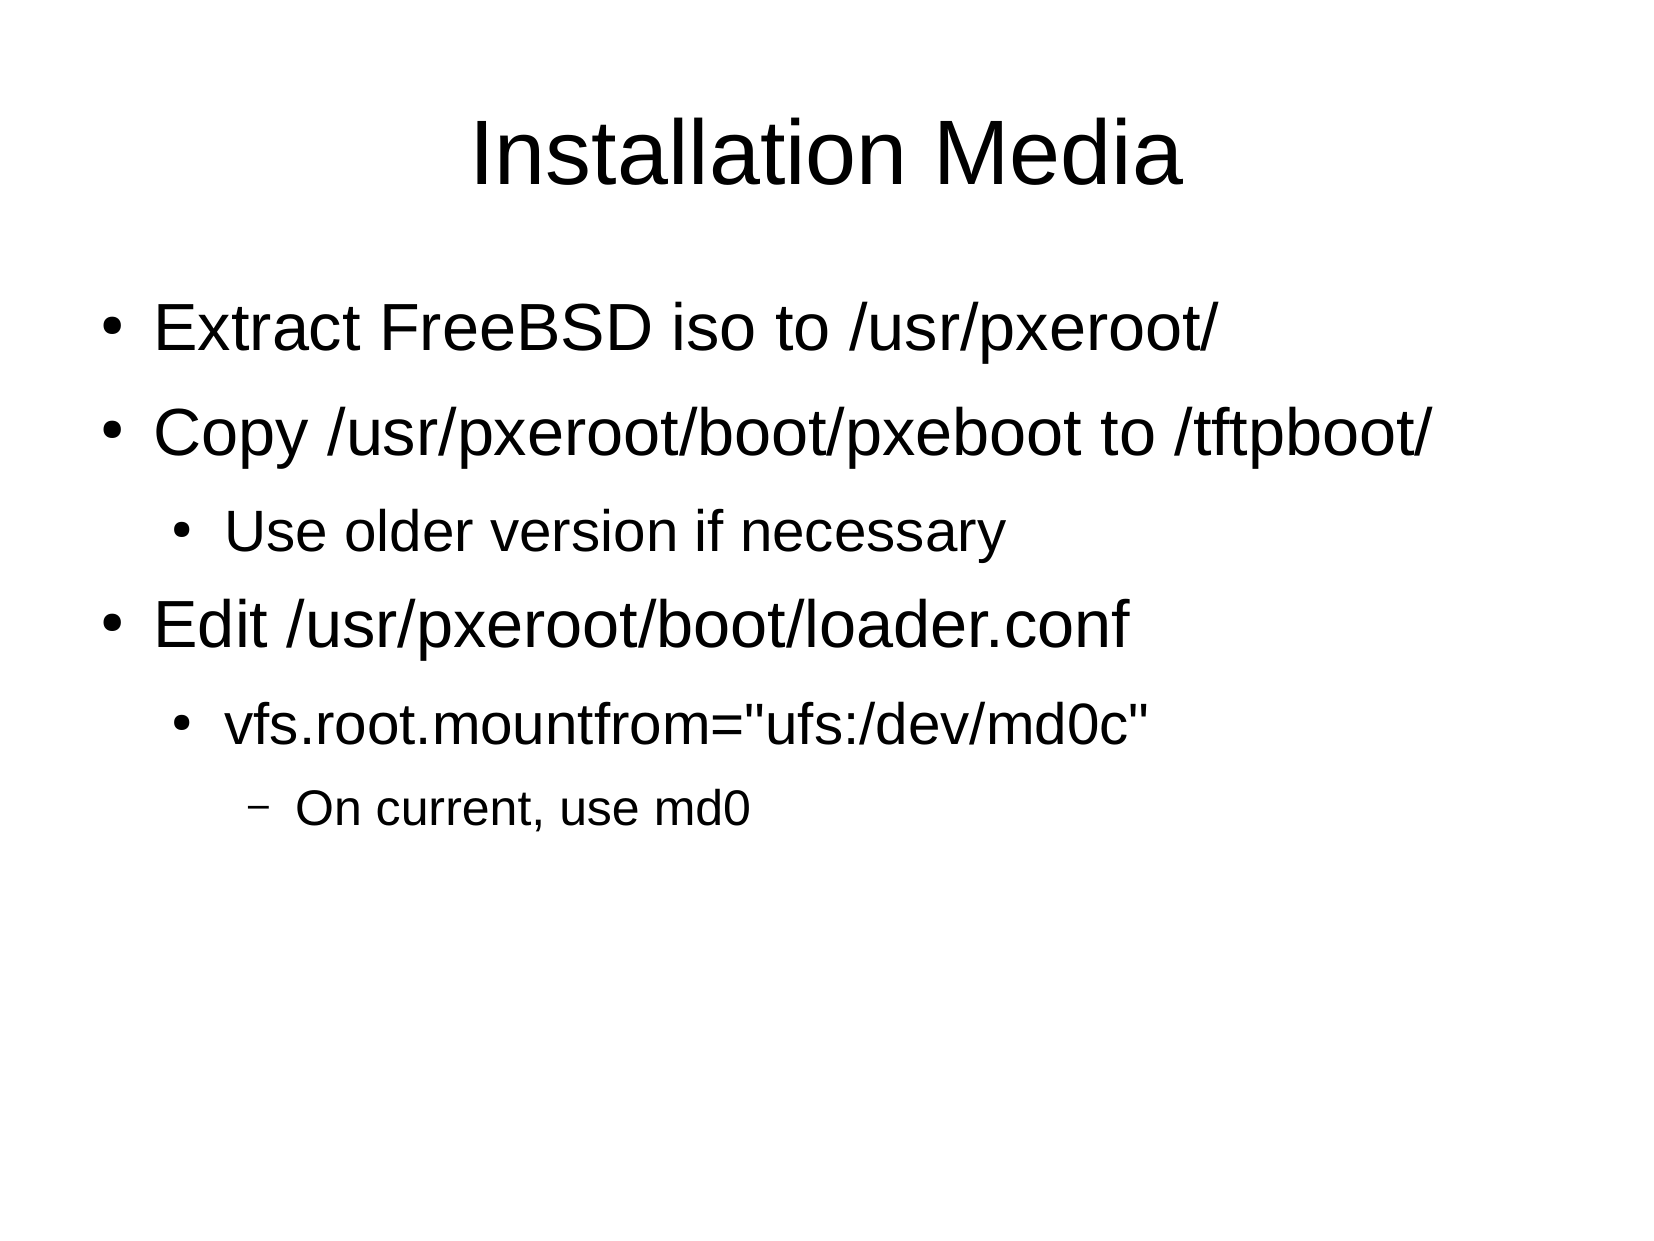

# Installation Media
Extract FreeBSD iso to /usr/pxeroot/
Copy /usr/pxeroot/boot/pxeboot to /tftpboot/
Use older version if necessary
Edit /usr/pxeroot/boot/loader.conf
vfs.root.mountfrom="ufs:/dev/md0c"
On current, use md0